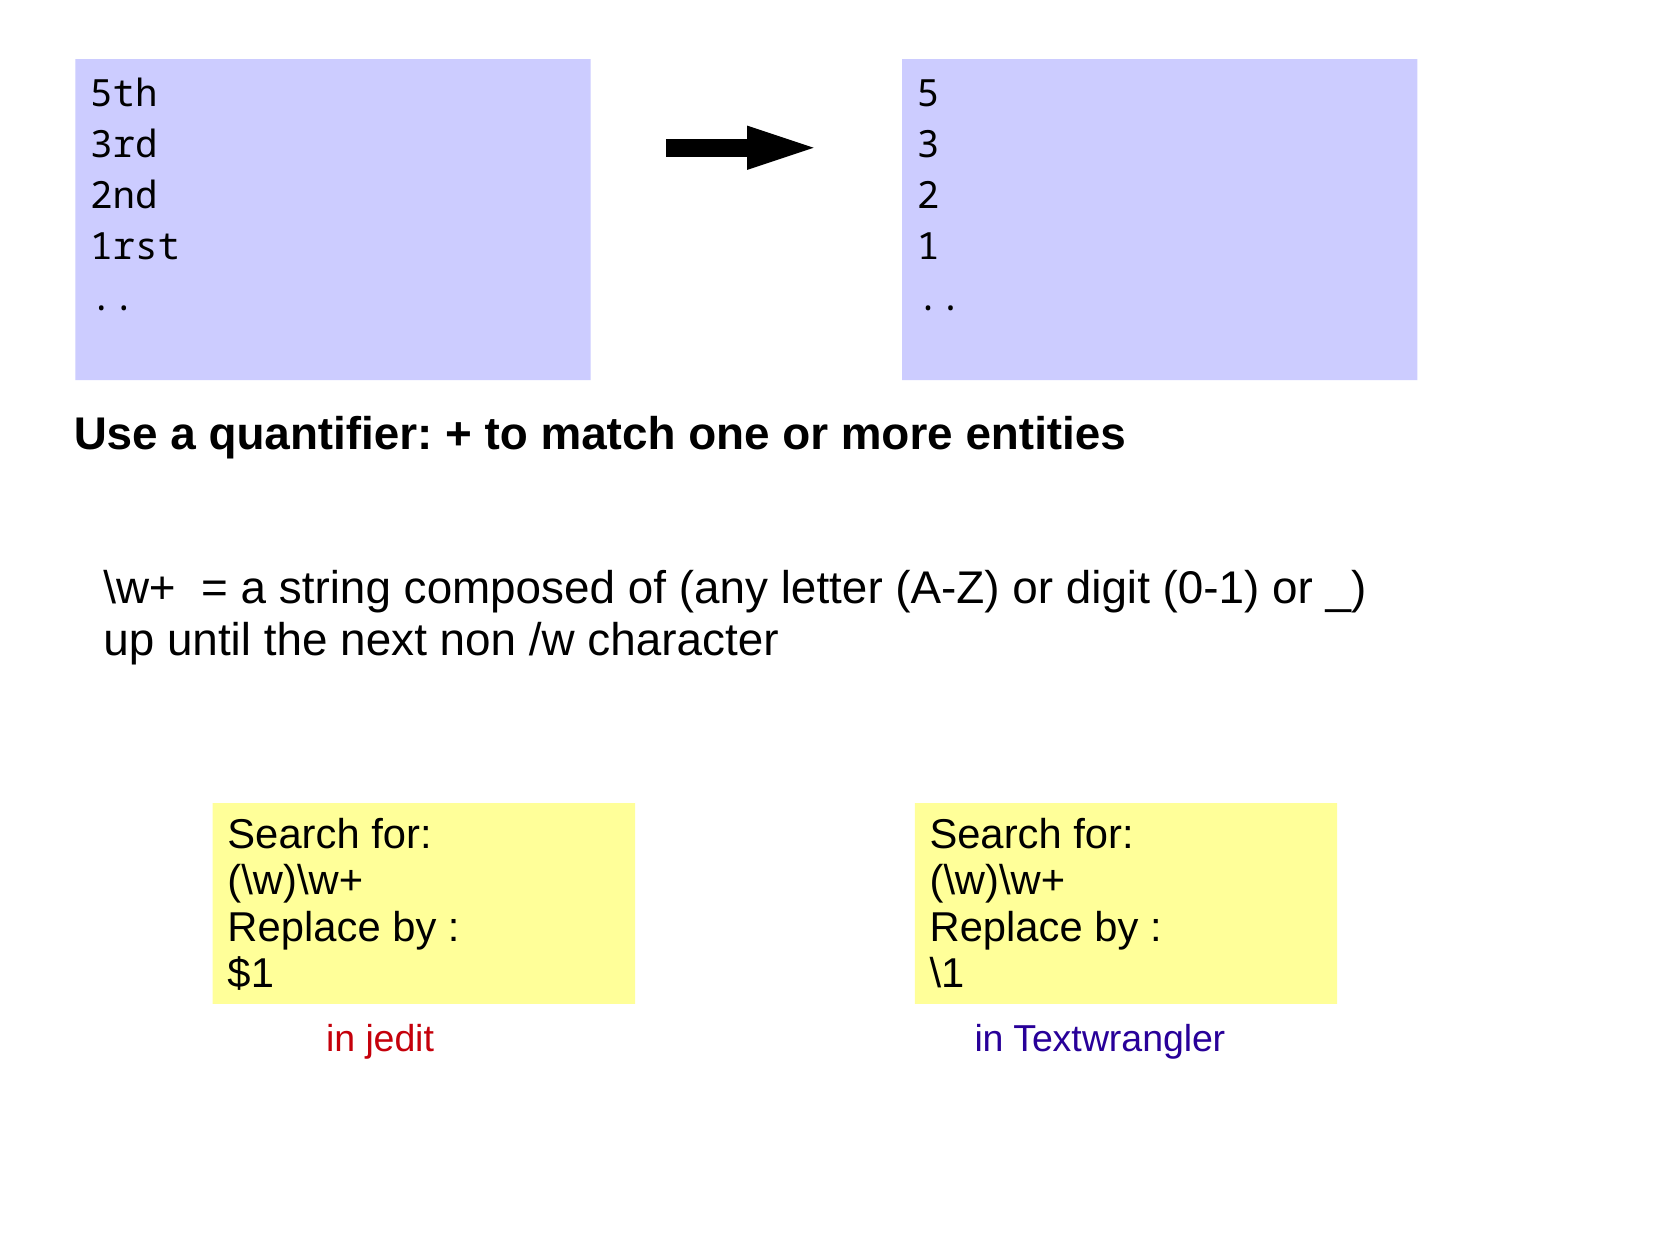

5th
3rd
2nd
1rst
..
5
3
2
1
..
Use a quantifier: + to match one or more entities
\w+ = a string composed of (any letter (A-Z) or digit (0-1) or _) up until the next non /w character
Search for:
(\w)\w+
Replace by :
$1
Search for:
(\w)\w+
Replace by :
\1
in jedit
in Textwrangler